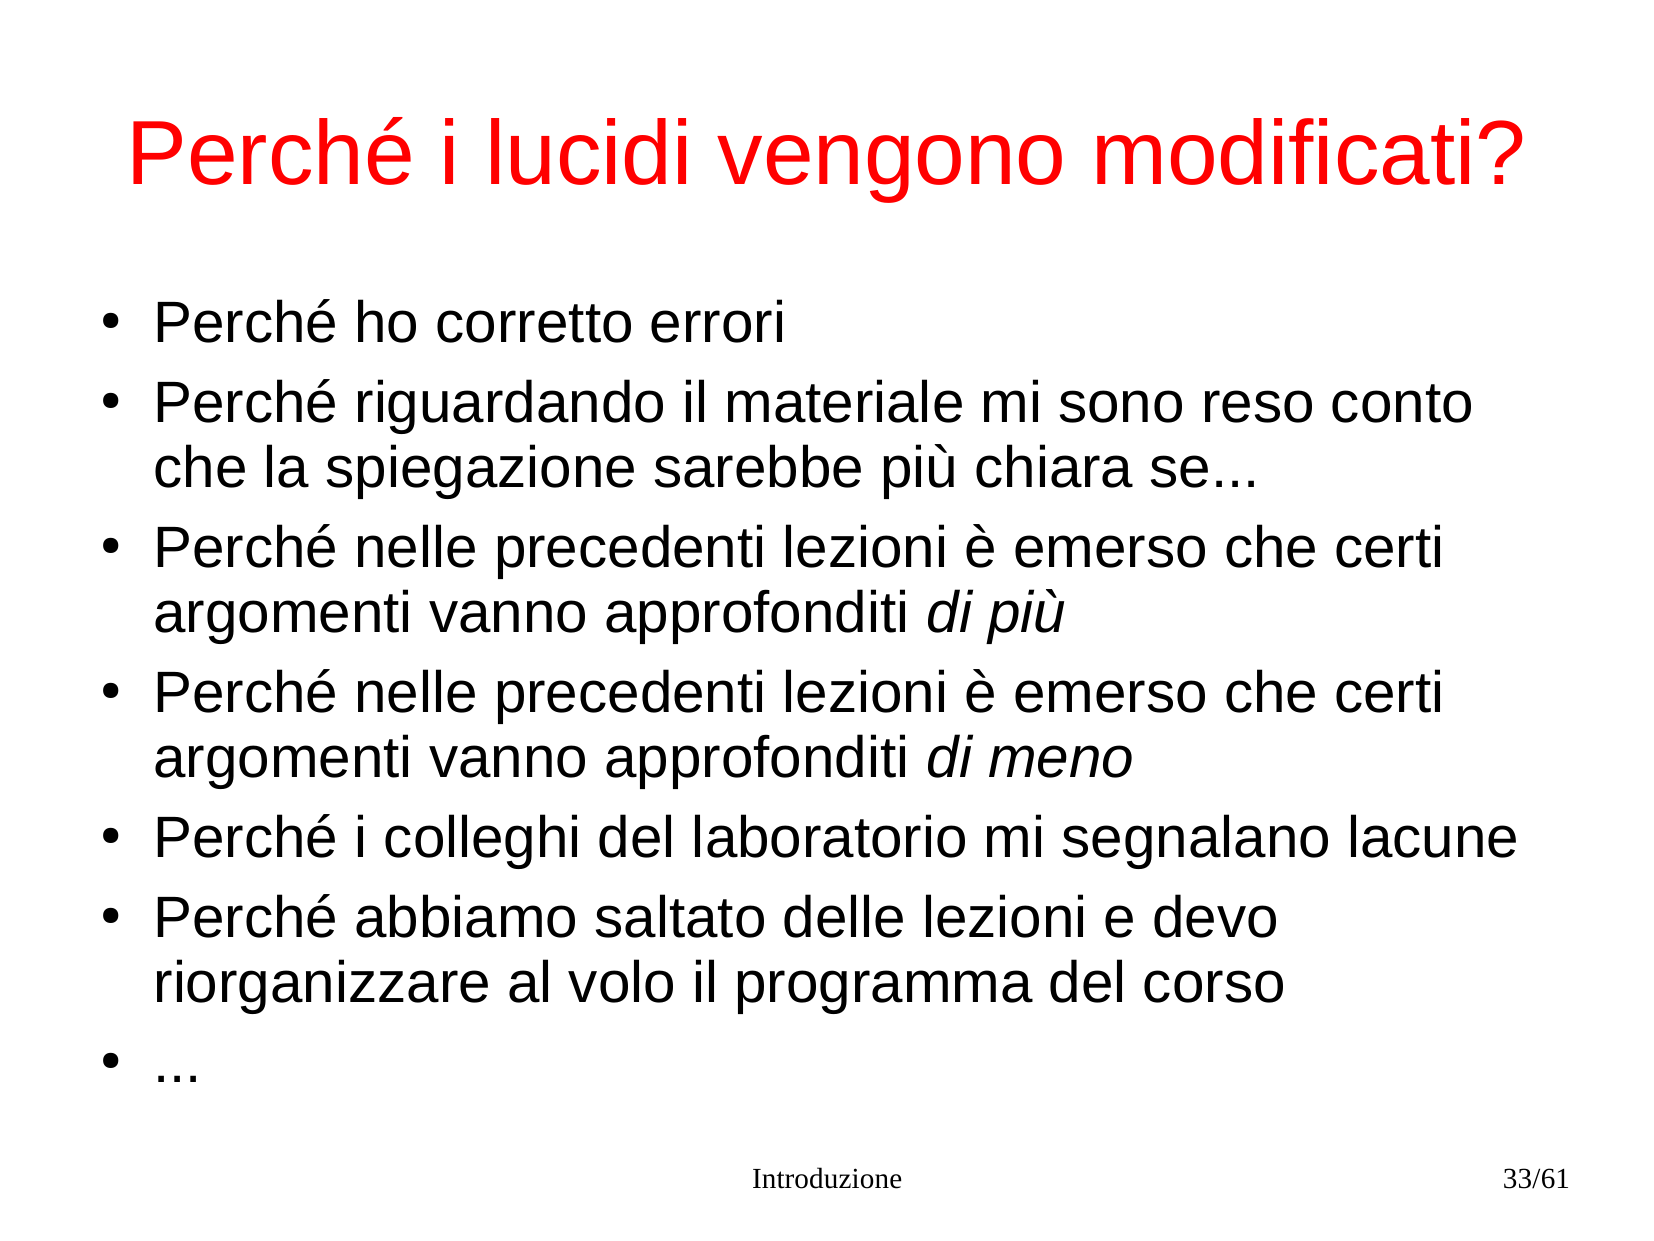

# Perché i lucidi vengono modificati?
Perché ho corretto errori
Perché riguardando il materiale mi sono reso conto che la spiegazione sarebbe più chiara se...
Perché nelle precedenti lezioni è emerso che certi argomenti vanno approfonditi di più
Perché nelle precedenti lezioni è emerso che certi argomenti vanno approfonditi di meno
Perché i colleghi del laboratorio mi segnalano lacune
Perché abbiamo saltato delle lezioni e devo riorganizzare al volo il programma del corso
...
Introduzione
33